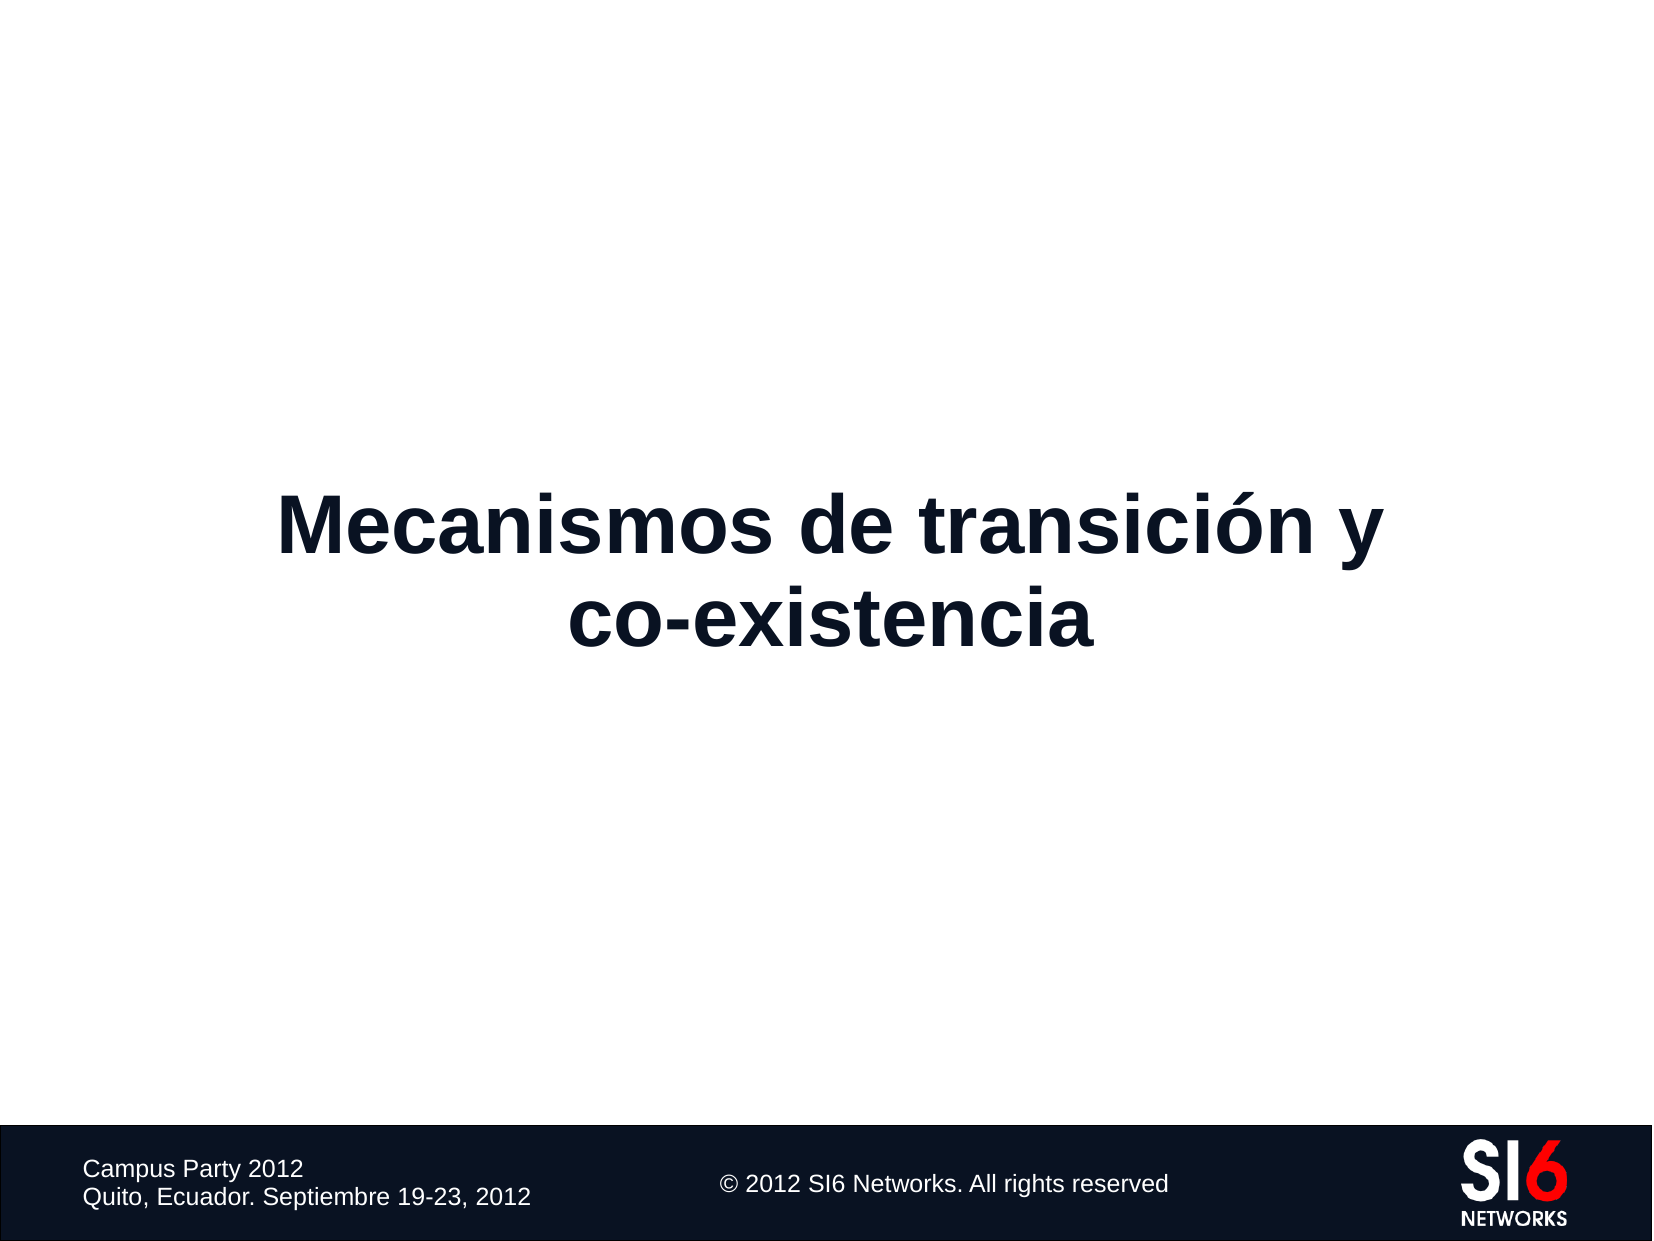

# Mecanismos de transición y co-existencia
Congreso de Seguridad en Computo 2011
29